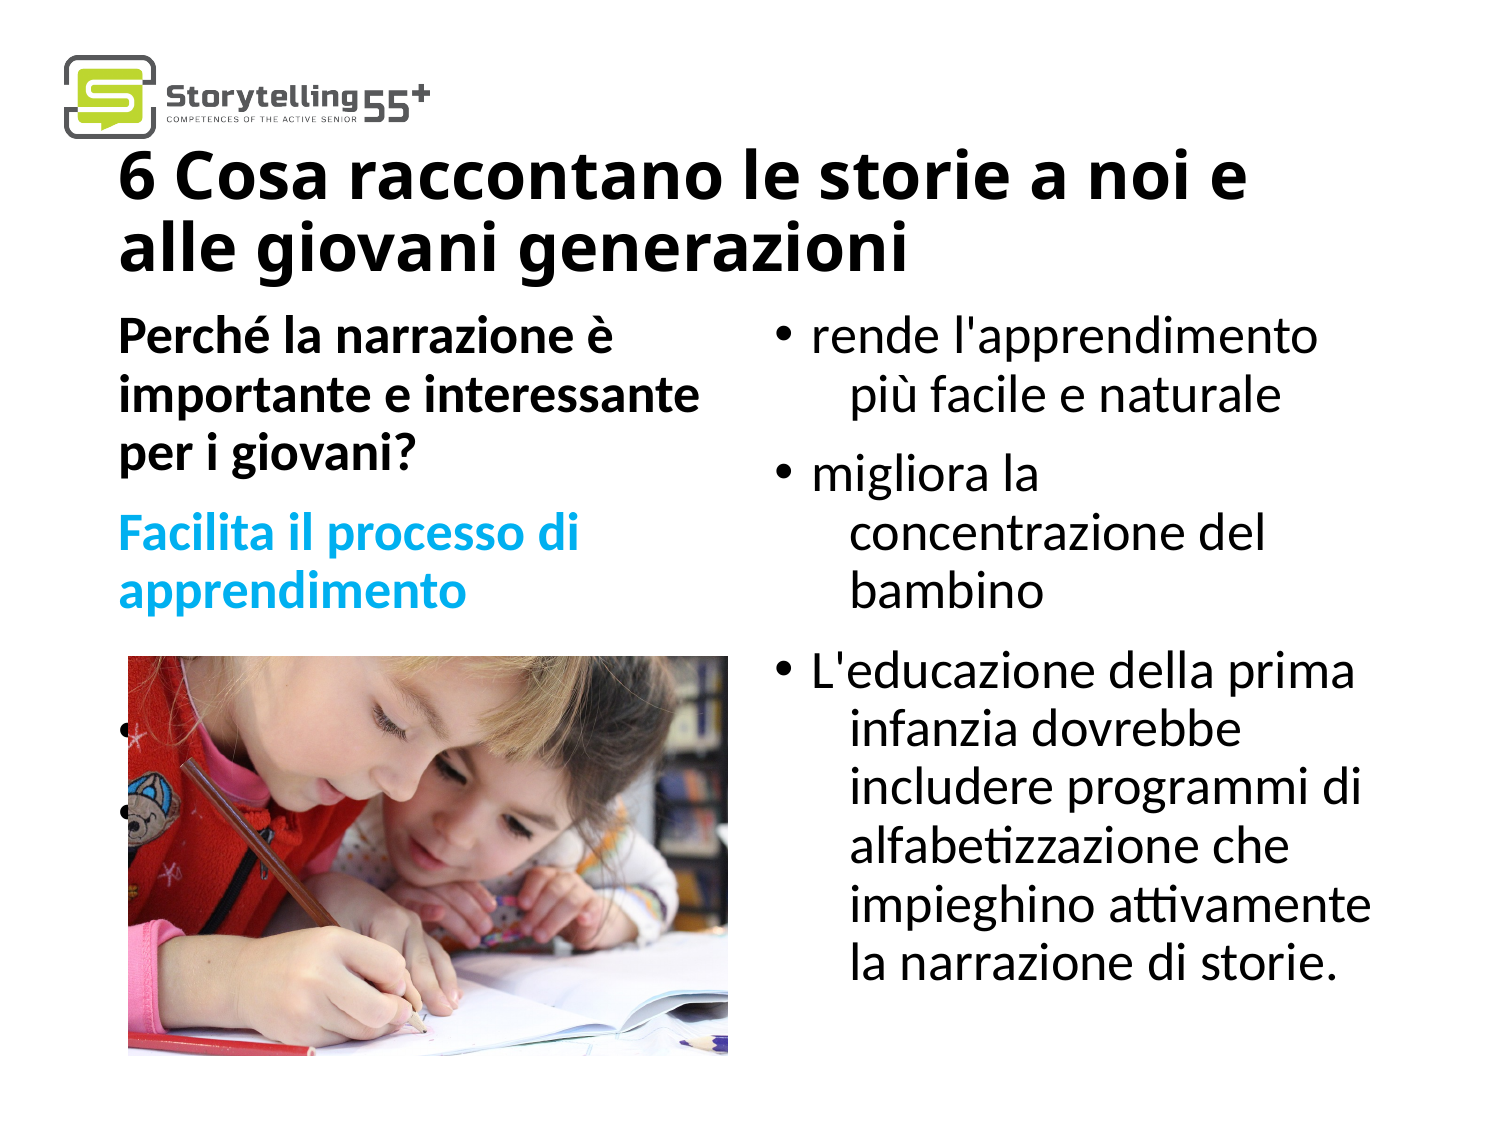

# 6 Cosa raccontano le storie a noi e alle giovani generazioni
Perché la narrazione è importante e interessante per i giovani?
Facilita il processo di apprendimento
rende l'apprendimento più facile e naturale
migliora la concentrazione del bambino
L'educazione della prima infanzia dovrebbe includere programmi di alfabetizzazione che impieghino attivamente la narrazione di storie.